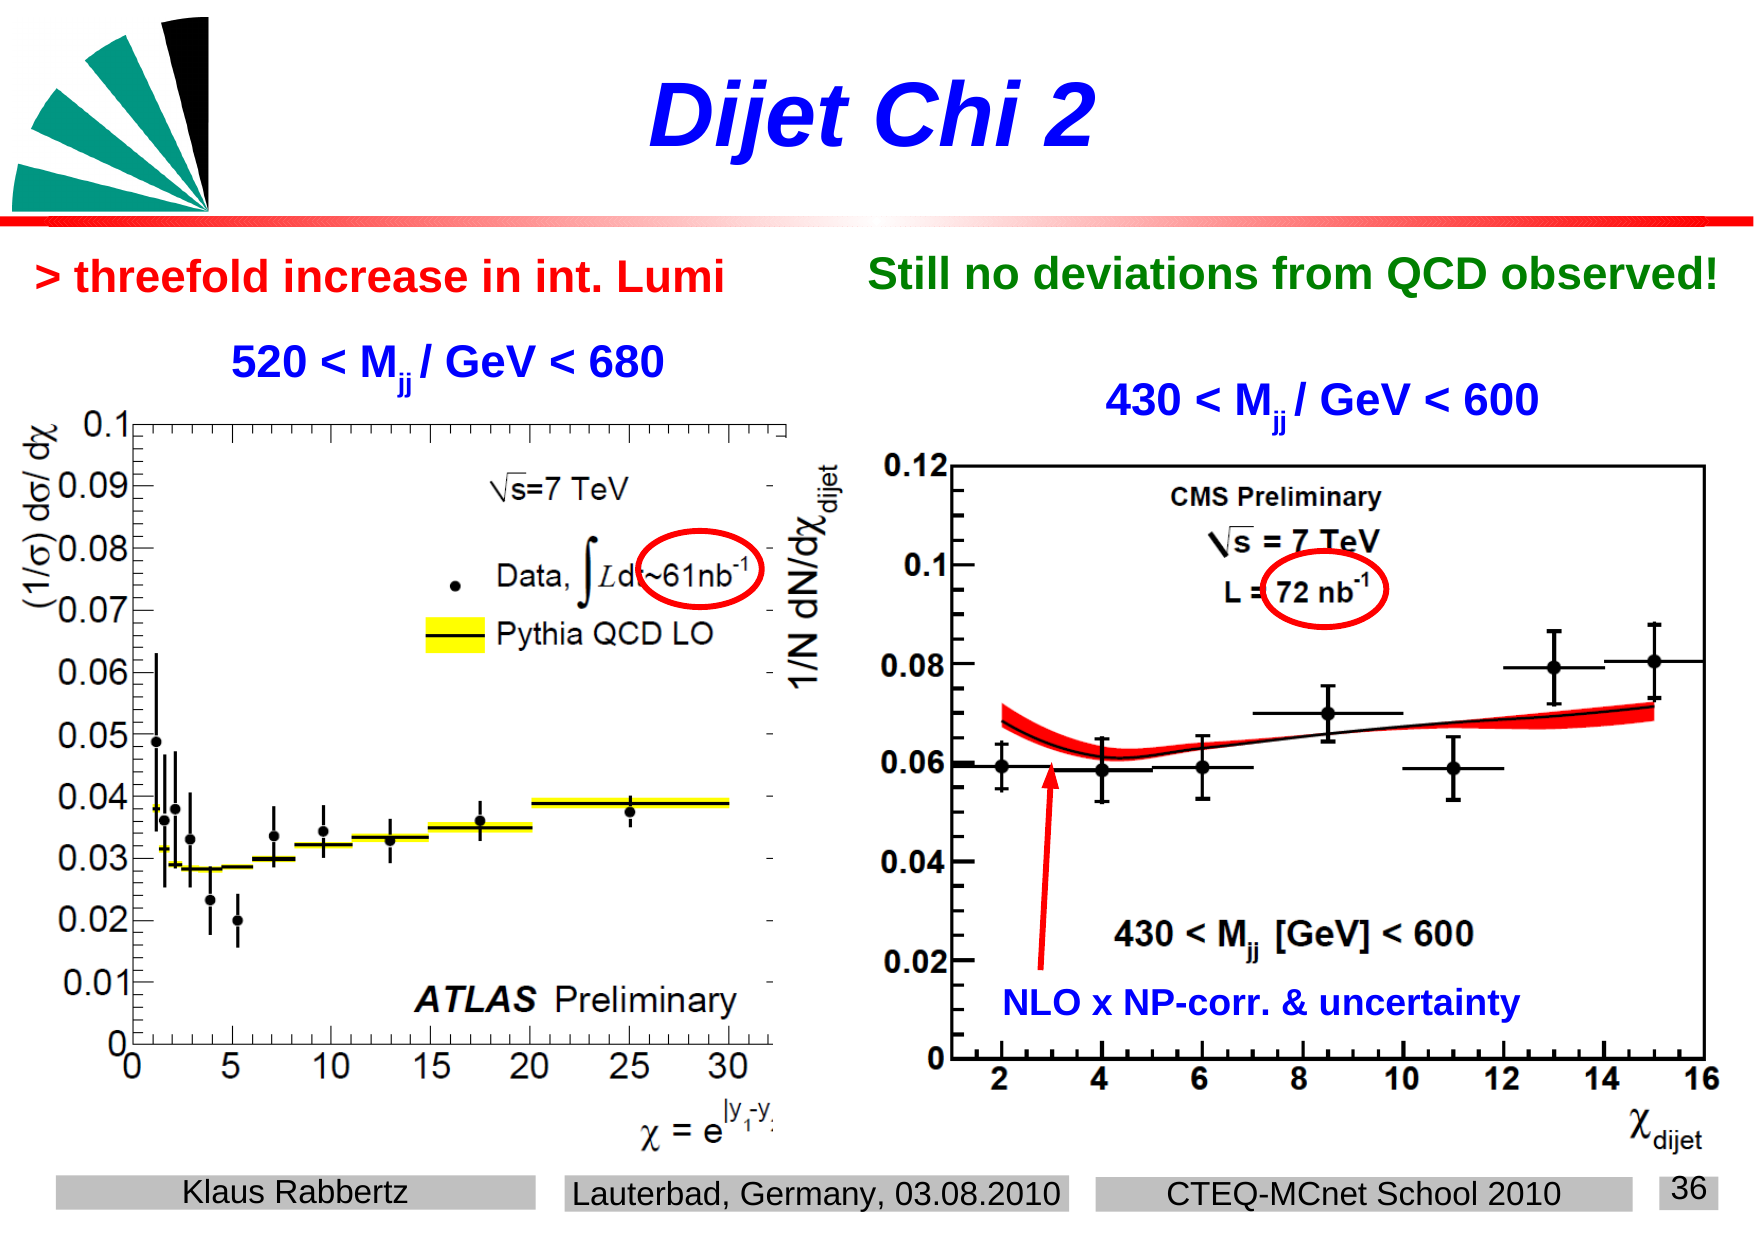

# Dijet Chi 2
Still no deviations from QCD observed!
> threefold increase in int. Lumi
520 < Mjj / GeV < 680
430 < Mjj / GeV < 600
NLO x NP-corr. & uncertainty